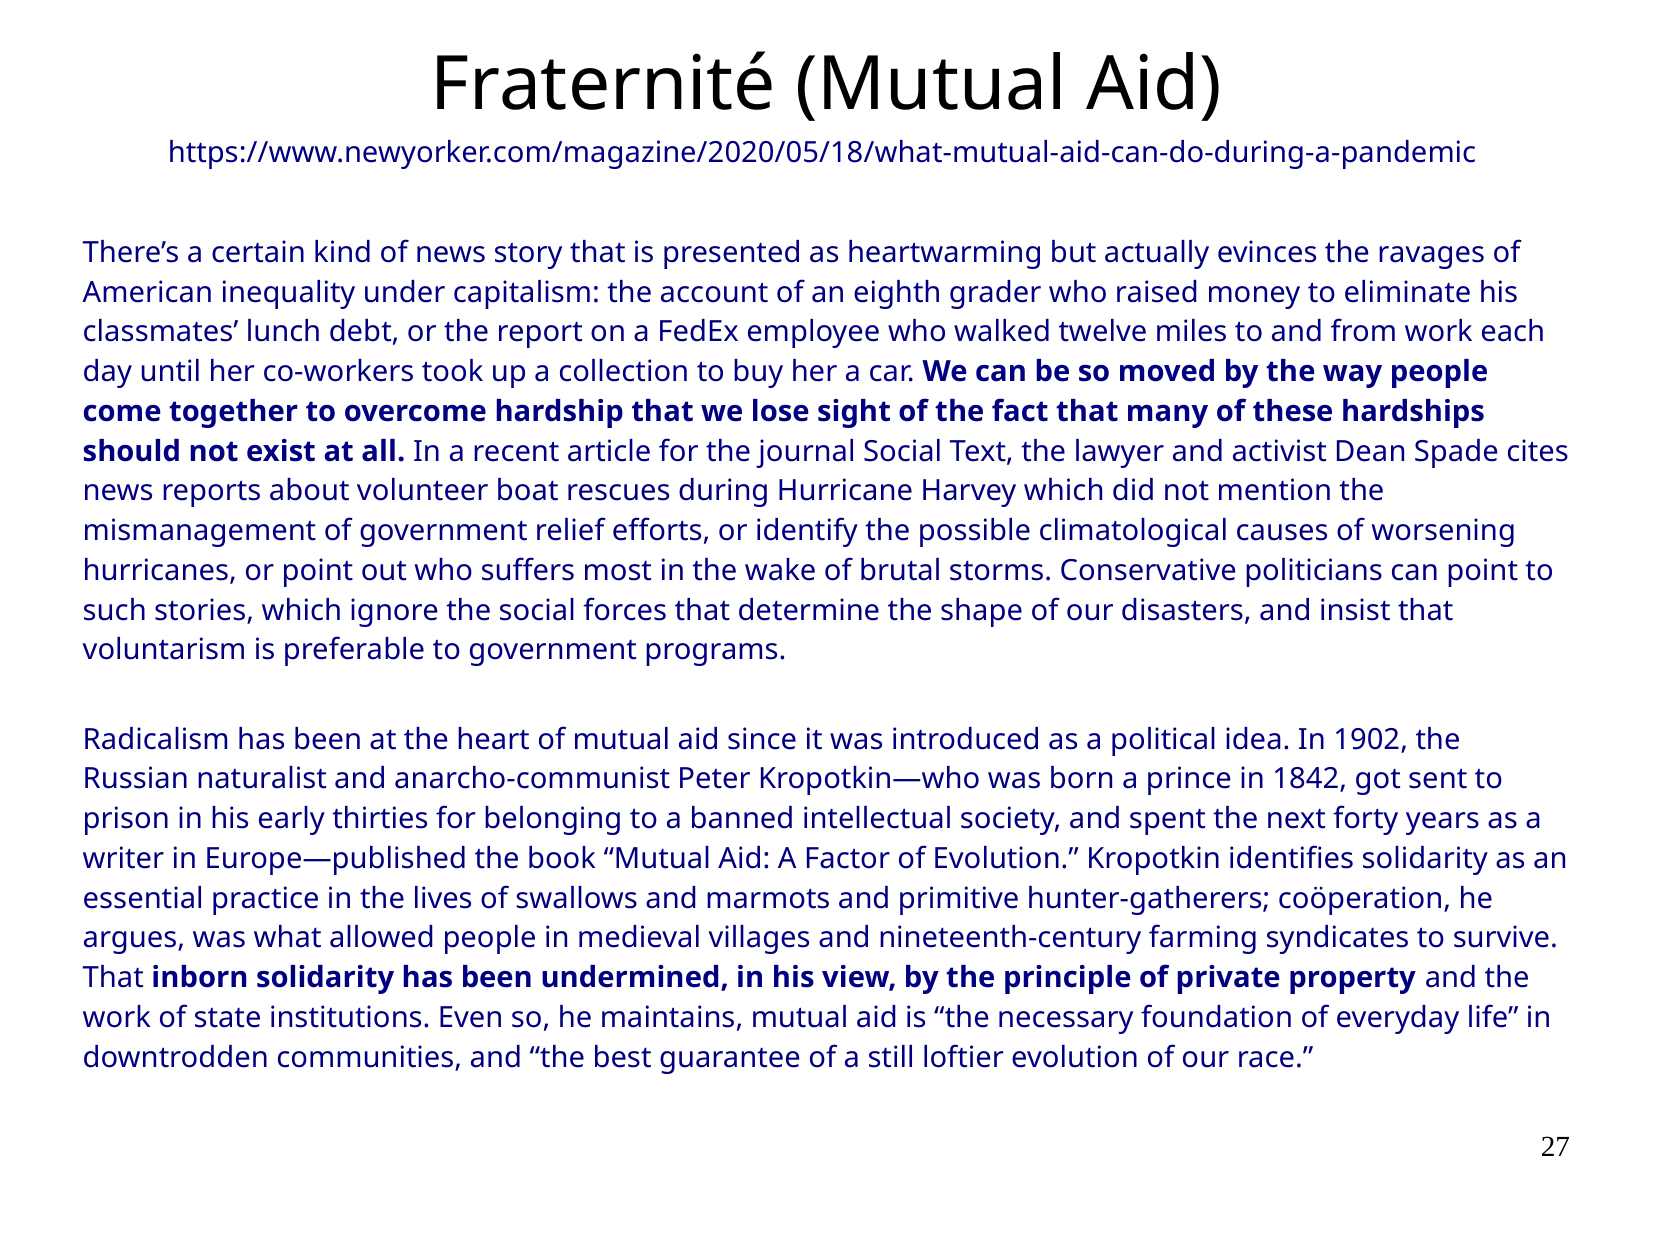

# Fraternité (Mutual Aid) https://www.newyorker.com/magazine/2020/05/18/what-mutual-aid-can-do-during-a-pandemic
There’s a certain kind of news story that is presented as heartwarming but actually evinces the ravages of American inequality under capitalism: the account of an eighth grader who raised money to eliminate his classmates’ lunch debt, or the report on a FedEx employee who walked twelve miles to and from work each day until her co-workers took up a collection to buy her a car. We can be so moved by the way people come together to overcome hardship that we lose sight of the fact that many of these hardships should not exist at all. In a recent article for the journal Social Text, the lawyer and activist Dean Spade cites news reports about volunteer boat rescues during Hurricane Harvey which did not mention the mismanagement of government relief efforts, or identify the possible climatological causes of worsening hurricanes, or point out who suffers most in the wake of brutal storms. Conservative politicians can point to such stories, which ignore the social forces that determine the shape of our disasters, and insist that voluntarism is preferable to government programs.
Radicalism has been at the heart of mutual aid since it was introduced as a political idea. In 1902, the Russian naturalist and anarcho-communist Peter Kropotkin—who was born a prince in 1842, got sent to prison in his early thirties for belonging to a banned intellectual society, and spent the next forty years as a writer in Europe—published the book “Mutual Aid: A Factor of Evolution.” Kropotkin identifies solidarity as an essential practice in the lives of swallows and marmots and primitive hunter-gatherers; coöperation, he argues, was what allowed people in medieval villages and nineteenth-century farming syndicates to survive. That inborn solidarity has been undermined, in his view, by the principle of private property and the work of state institutions. Even so, he maintains, mutual aid is “the necessary foundation of everyday life” in downtrodden communities, and “the best guarantee of a still loftier evolution of our race.”
27